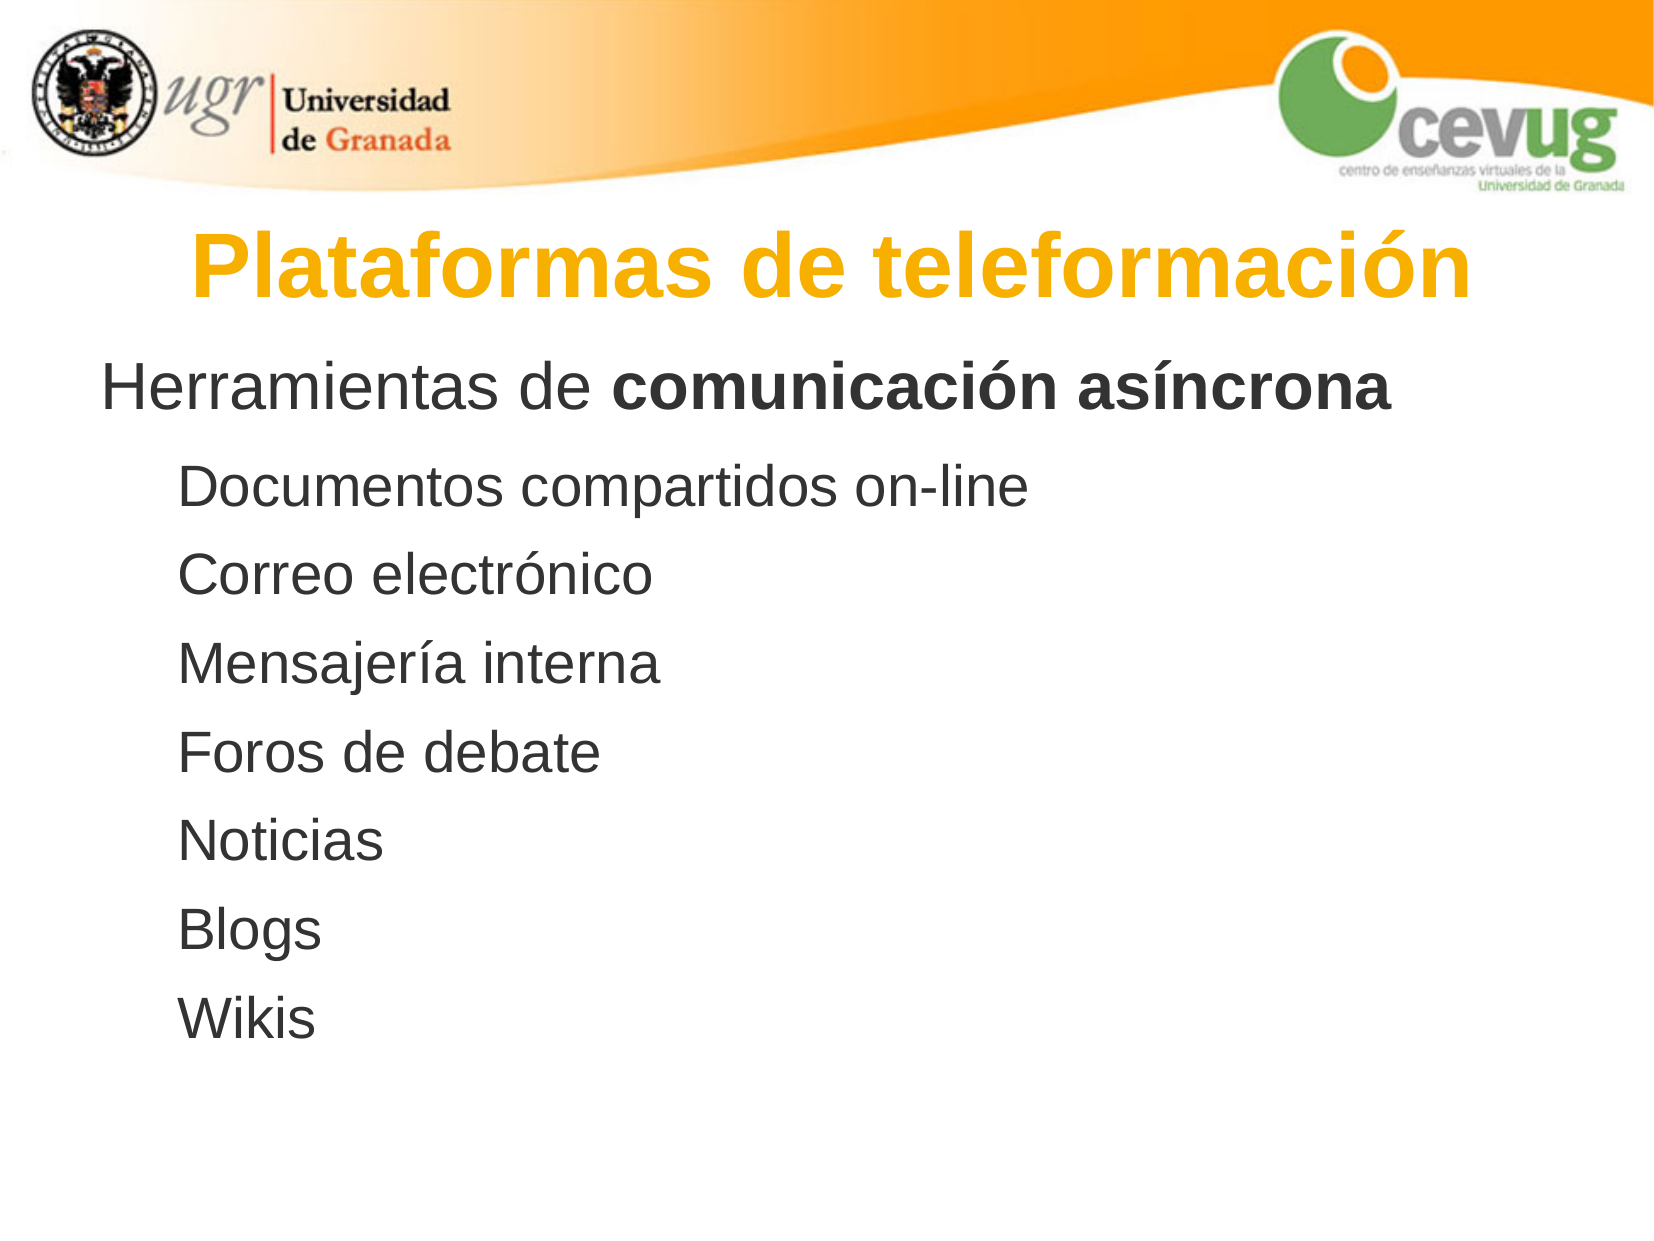

# Plataformas de teleformación
Herramientas de comunicación asíncrona
Documentos compartidos on-line
Correo electrónico
Mensajería interna
Foros de debate
Noticias
Blogs
Wikis